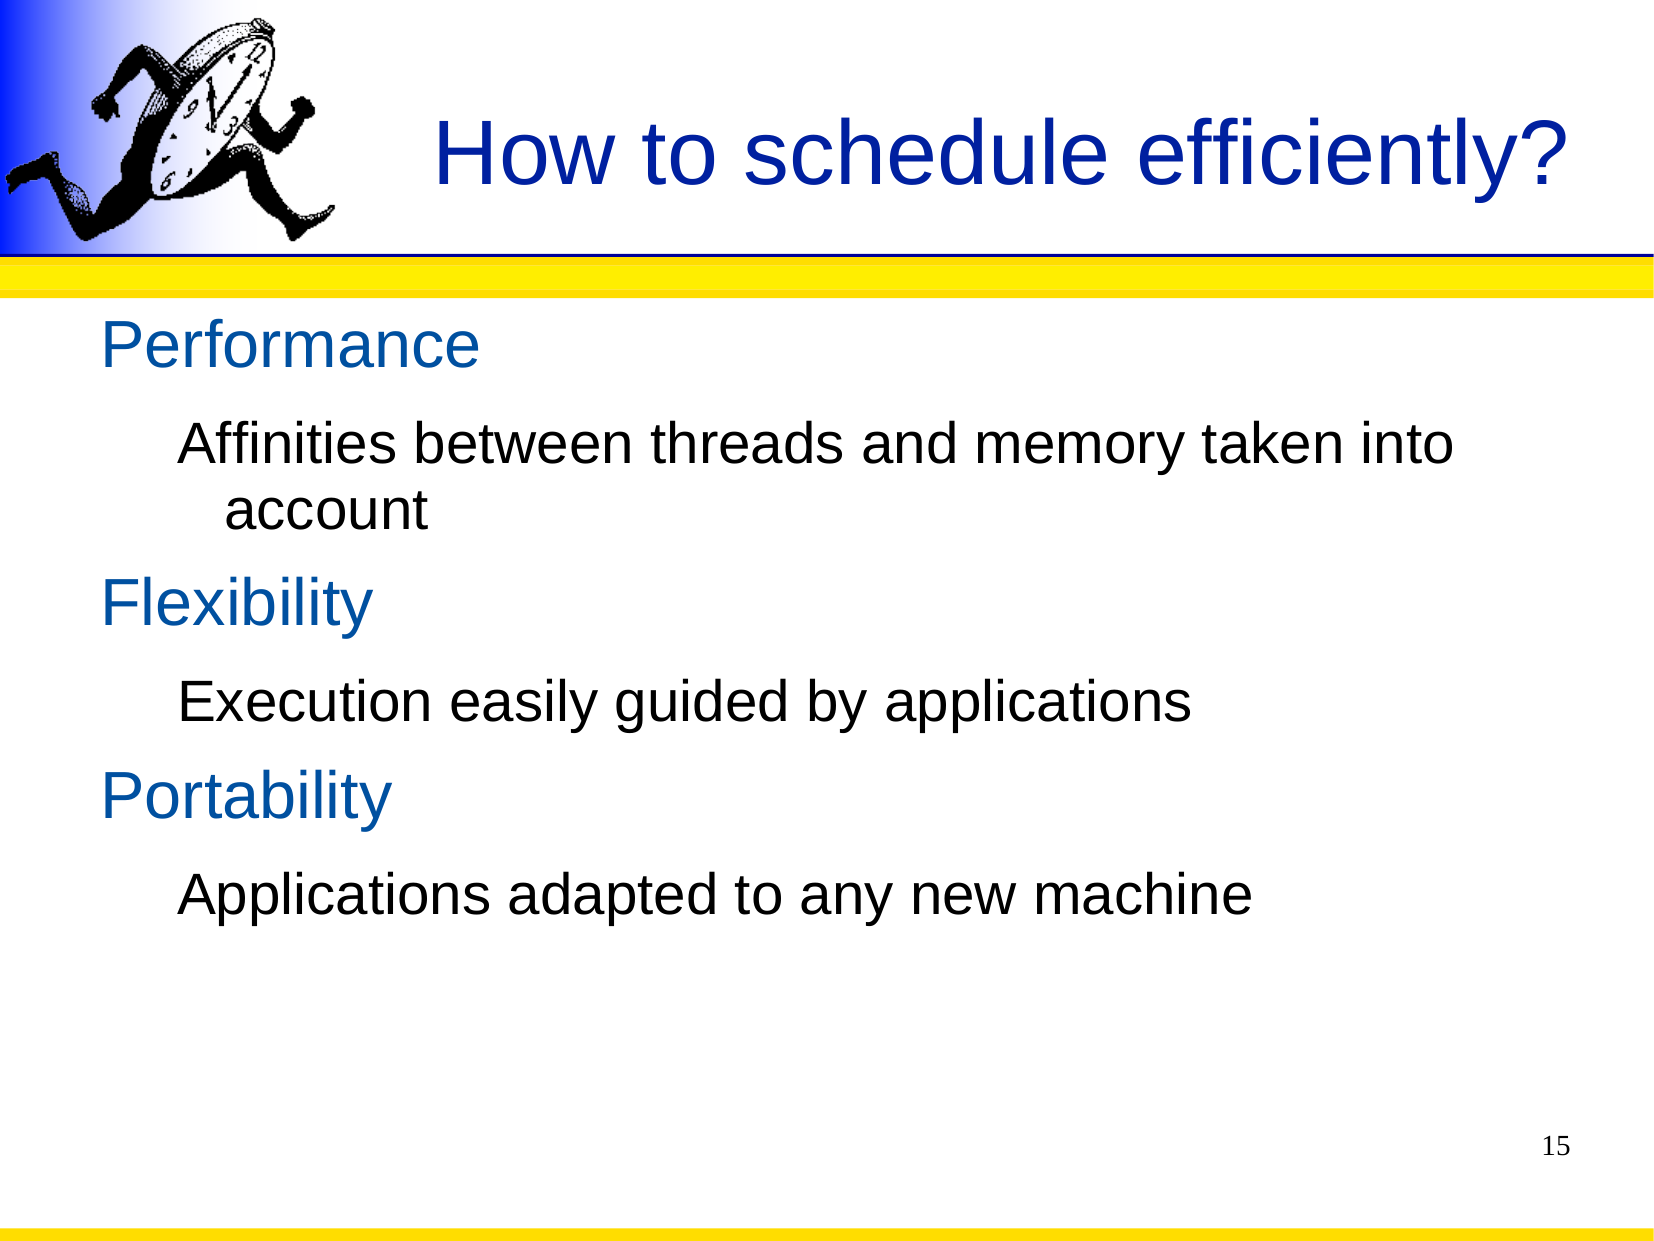

# How to schedule efficiently?
Performance
Affinities between threads and memory taken into account
Flexibility
Execution easily guided by applications
Portability
Applications adapted to any new machine
15